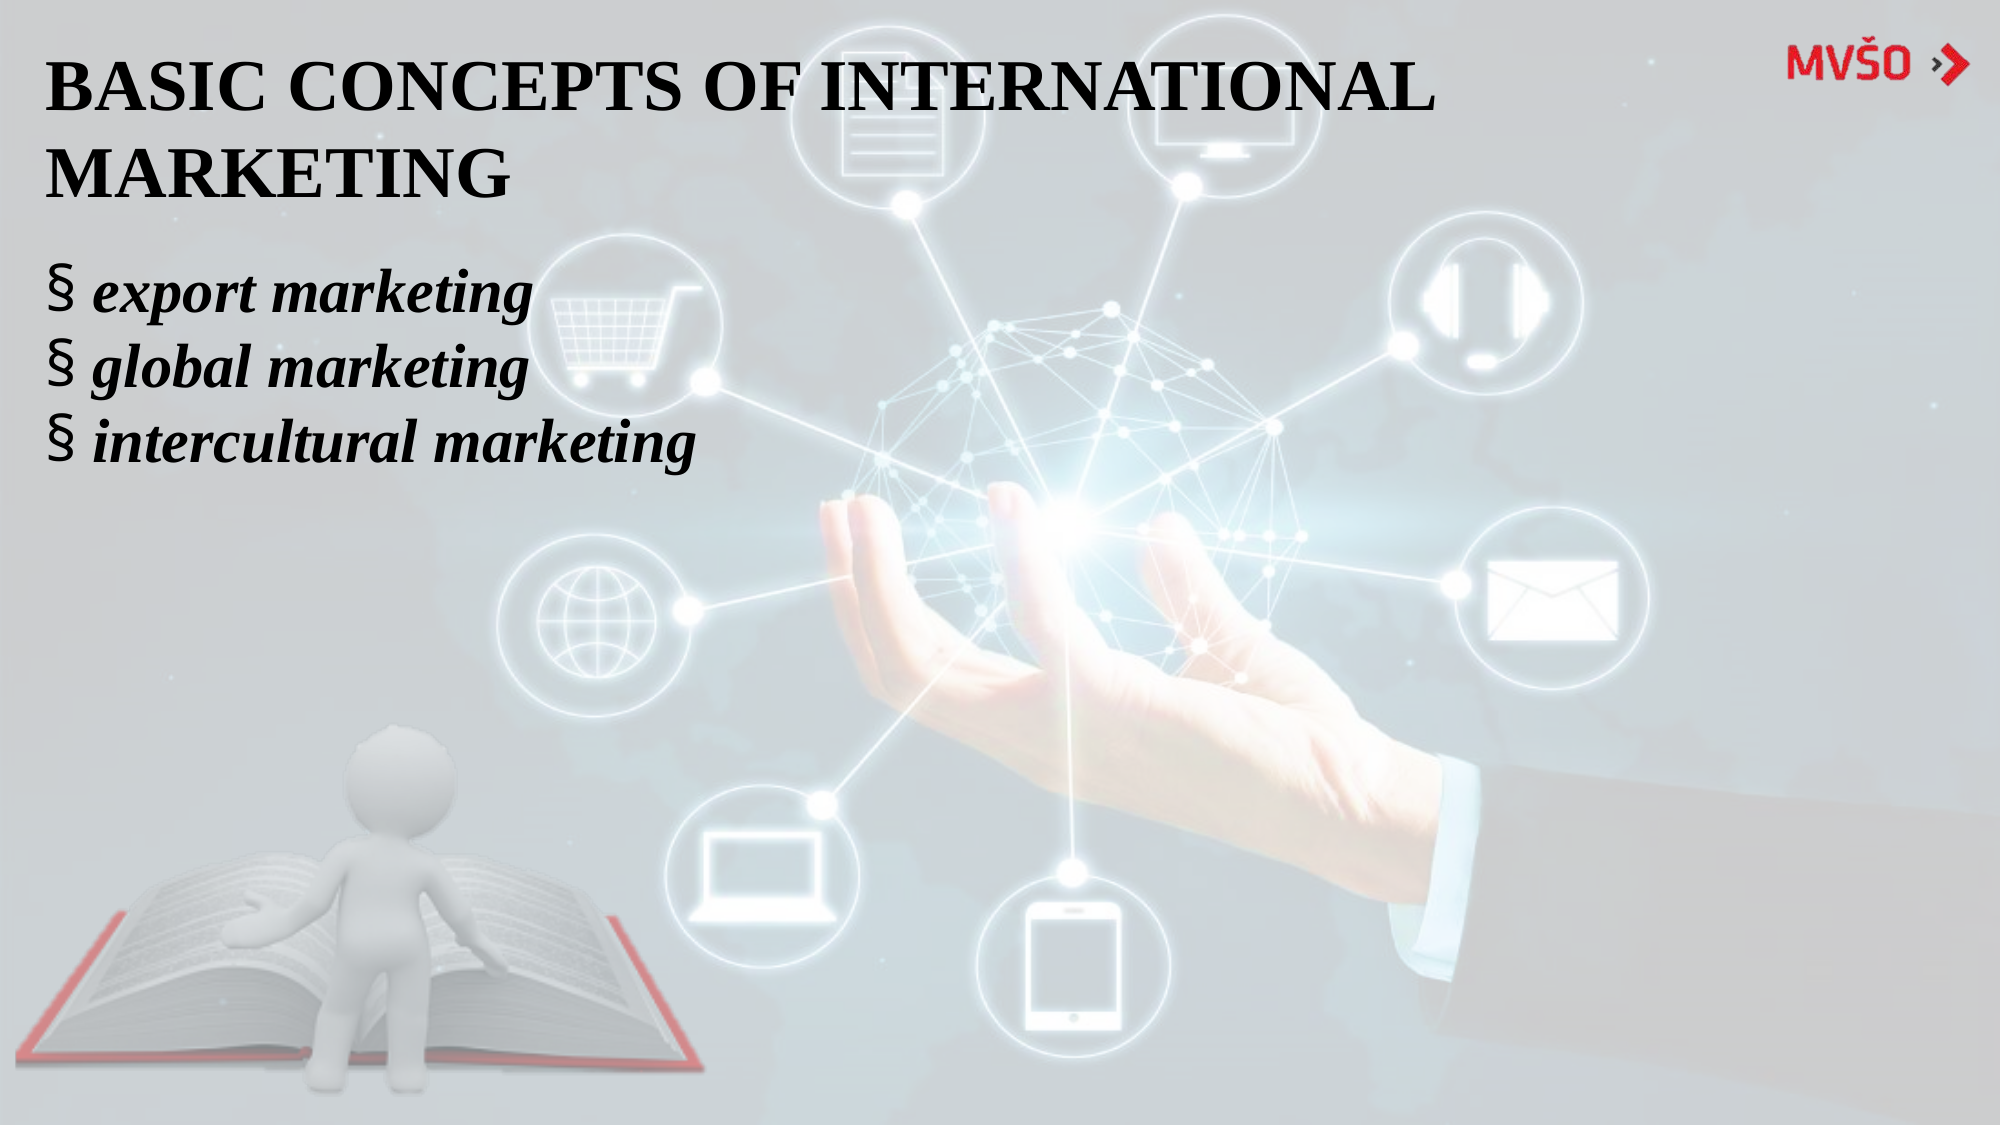

BASIC CONCEPTS OF INTERNATIONAL
MARKETING
export marketing
global marketing
intercultural marketing